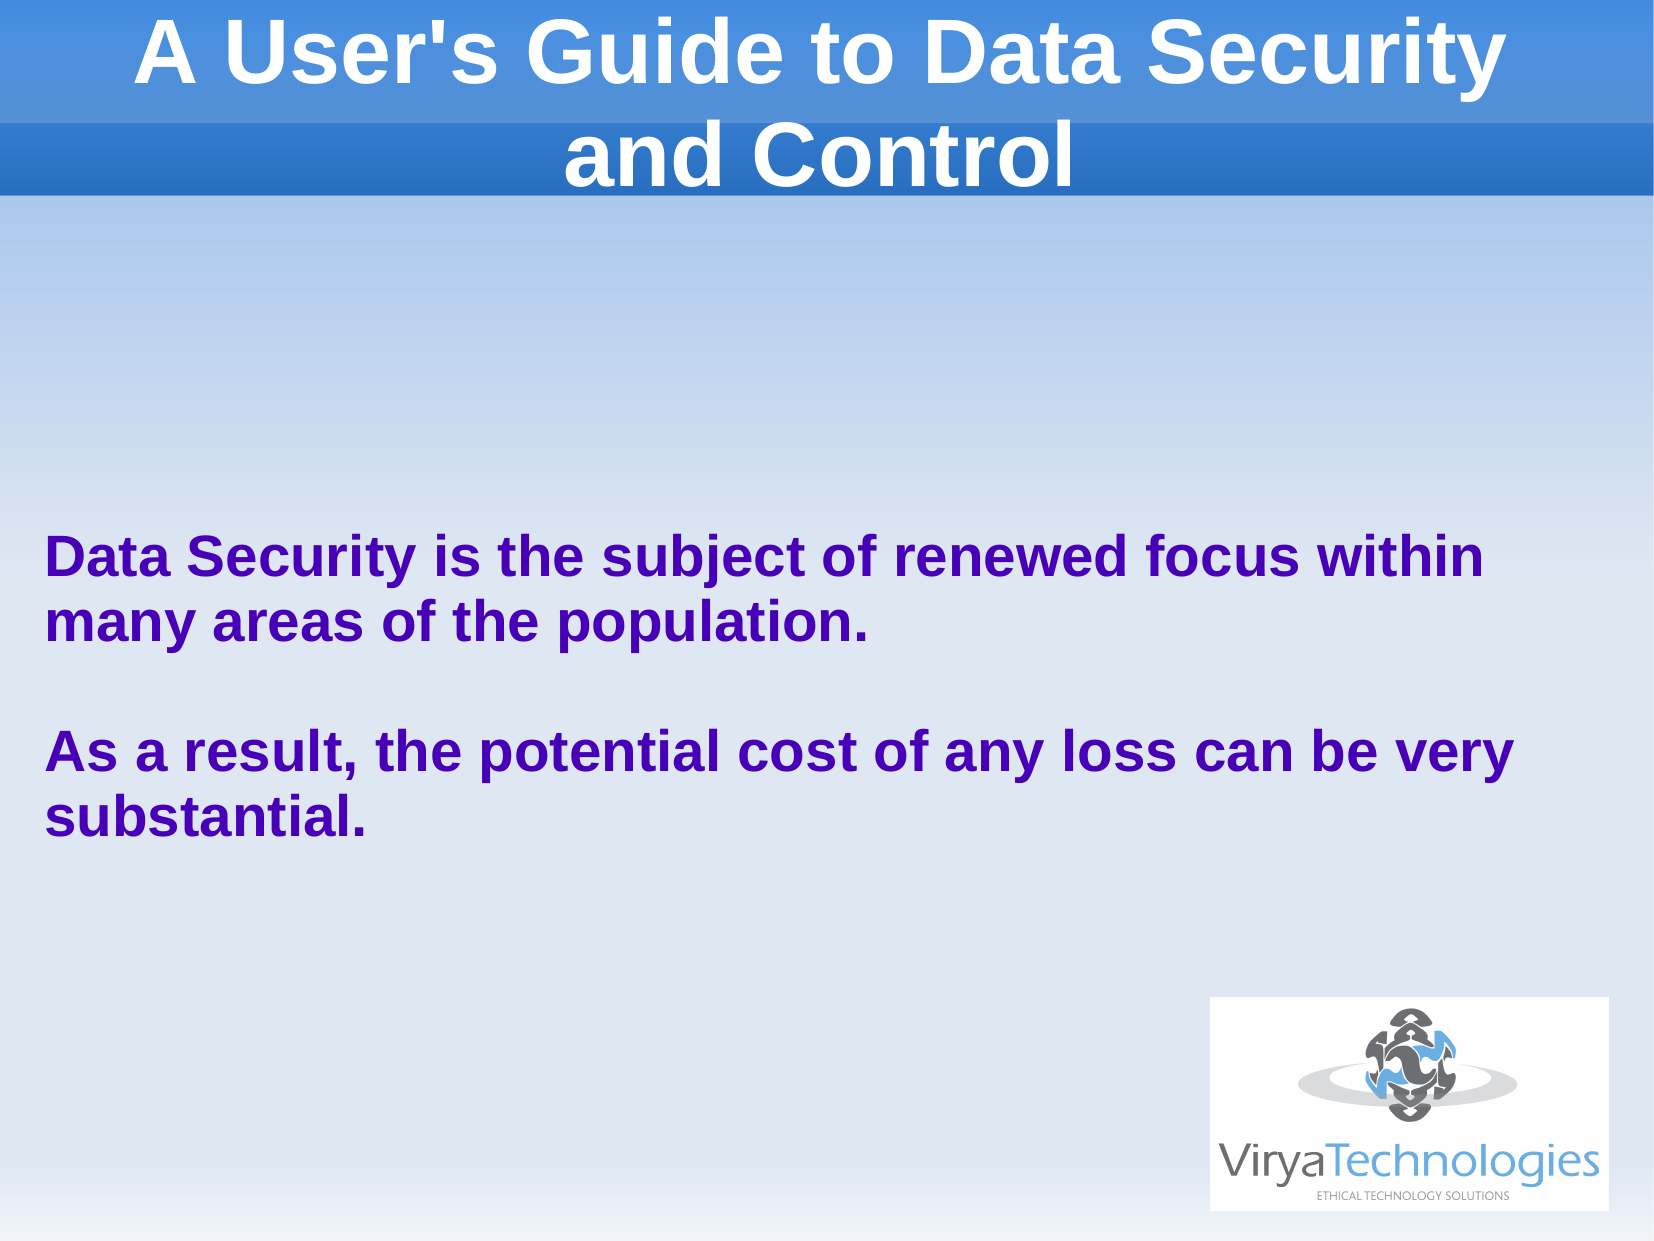

# A User's Guide to Data Security and Control
Data Security is the subject of renewed focus within many areas of the population.
As a result, the potential cost of any loss can be very substantial.